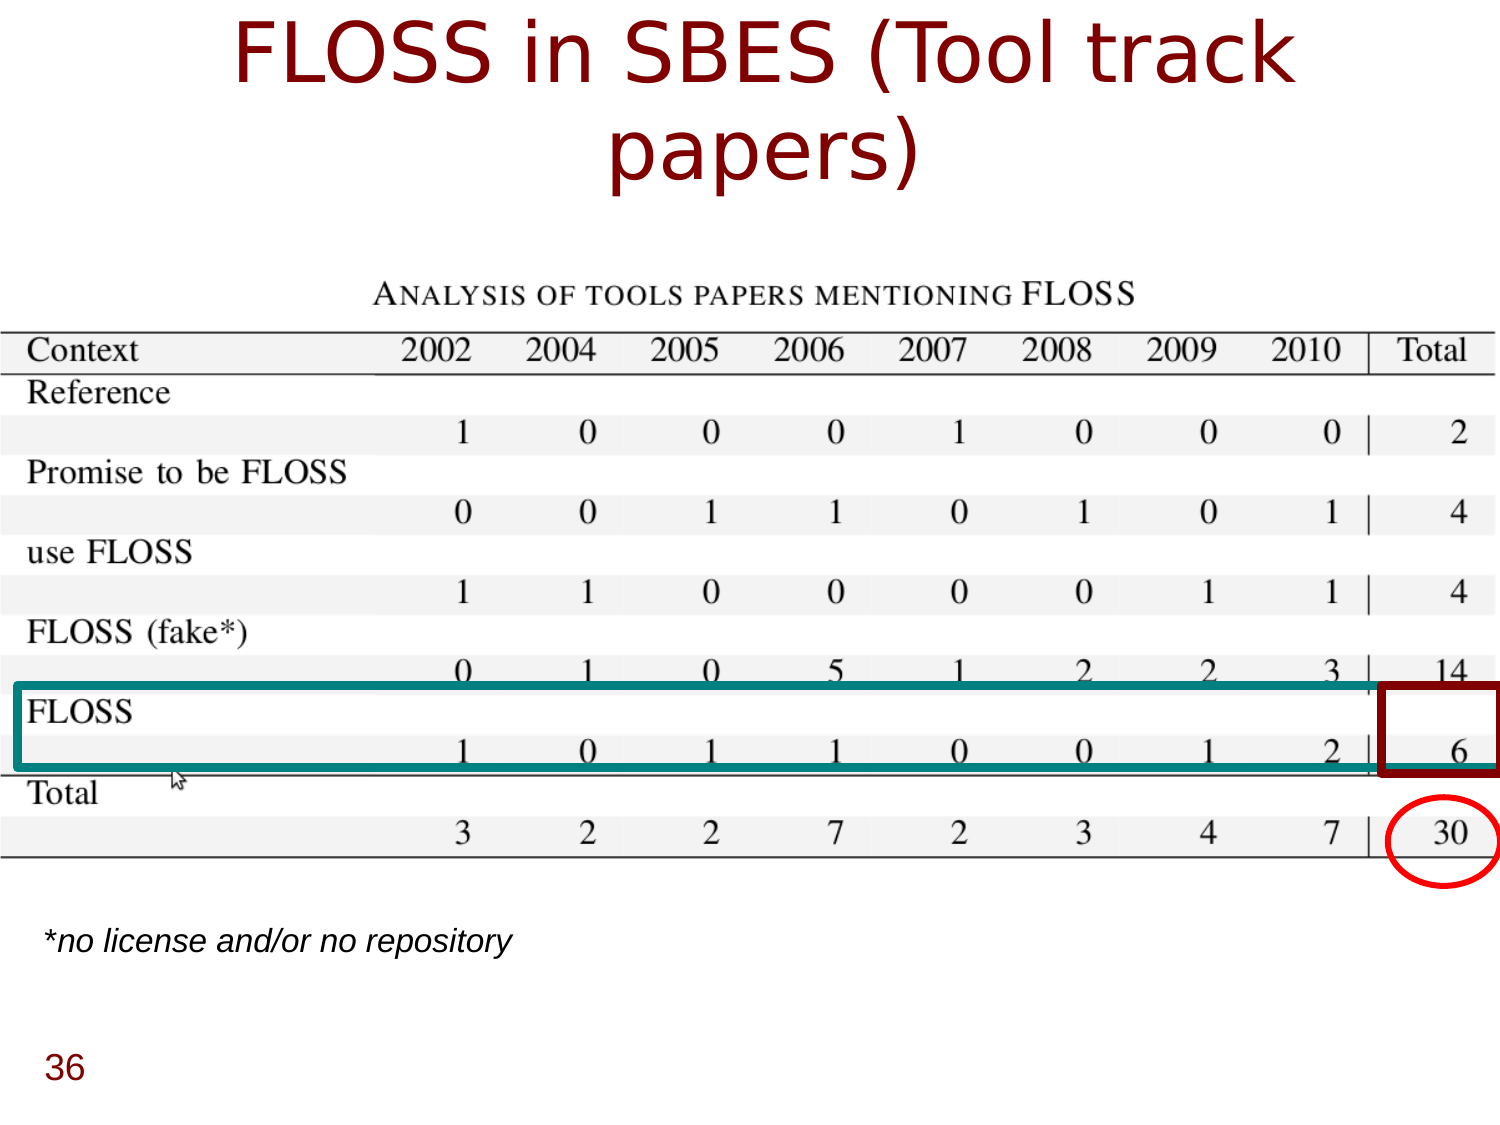

# FLOSS in SBES (Tool track papers)
*no license and/or no repository